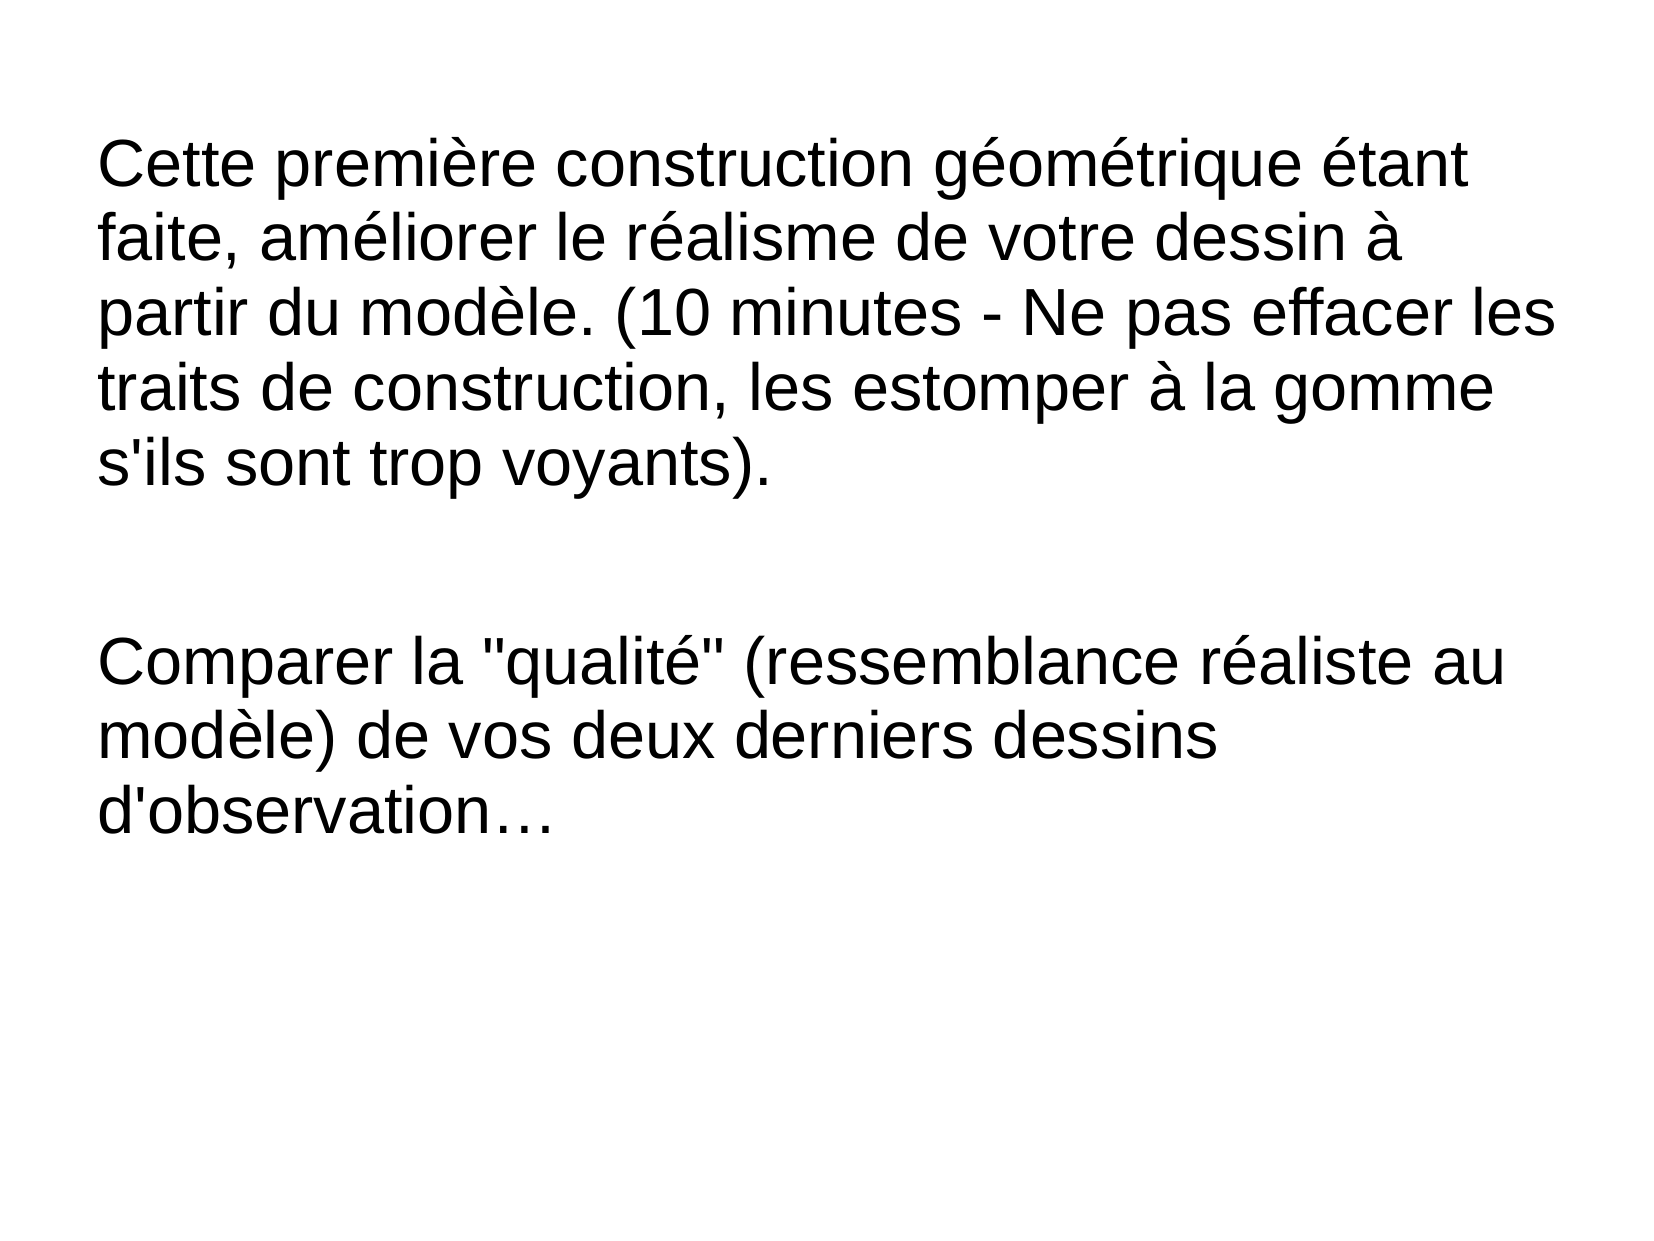

Cette première construction géométrique étant faite, améliorer le réalisme de votre dessin à partir du modèle. (10 minutes - Ne pas effacer les traits de construction, les estomper à la gomme s'ils sont trop voyants).
Comparer la "qualité" (ressemblance réaliste au modèle) de vos deux derniers dessins d'observation…